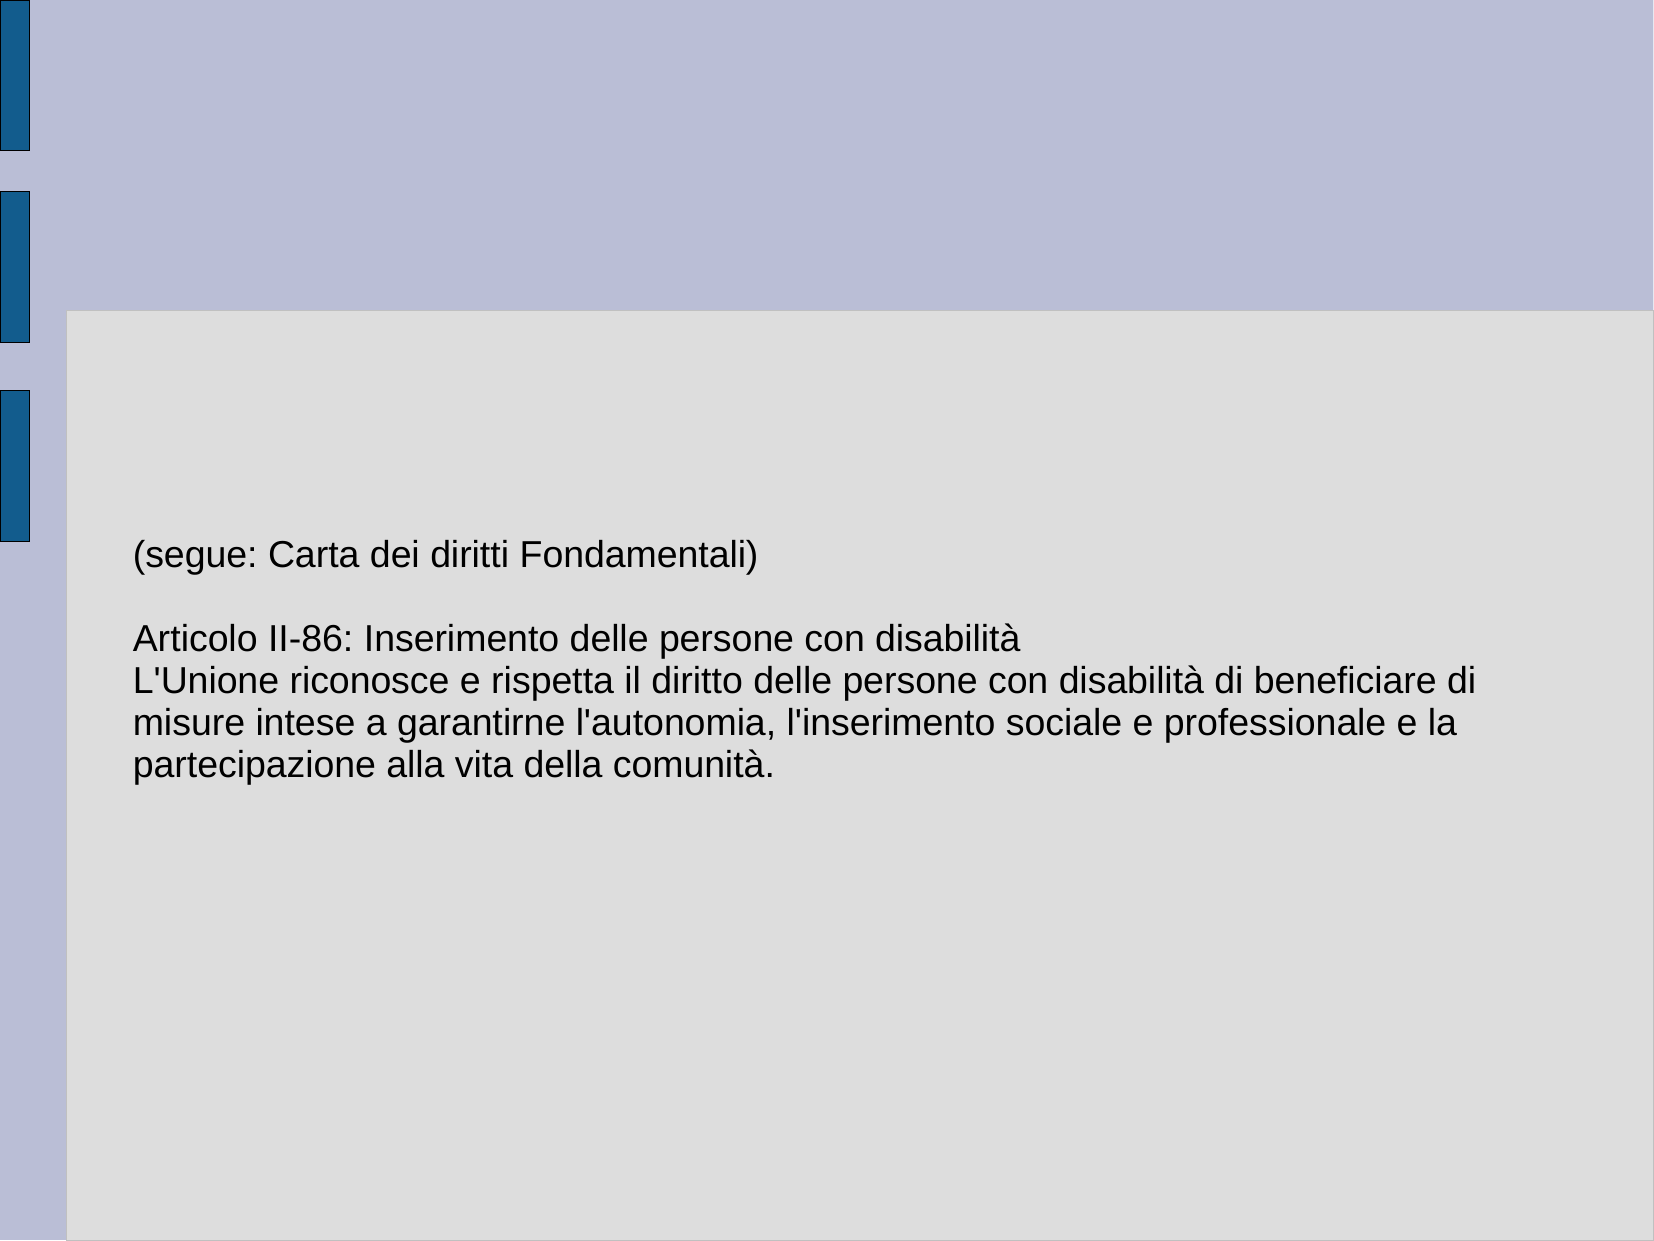

(segue: Carta dei diritti Fondamentali)
Articolo II-86: Inserimento delle persone con disabilità
L'Unione riconosce e rispetta il diritto delle persone con disabilità di beneficiare di misure intese a garantirne l'autonomia, l'inserimento sociale e professionale e la partecipazione alla vita della comunità.